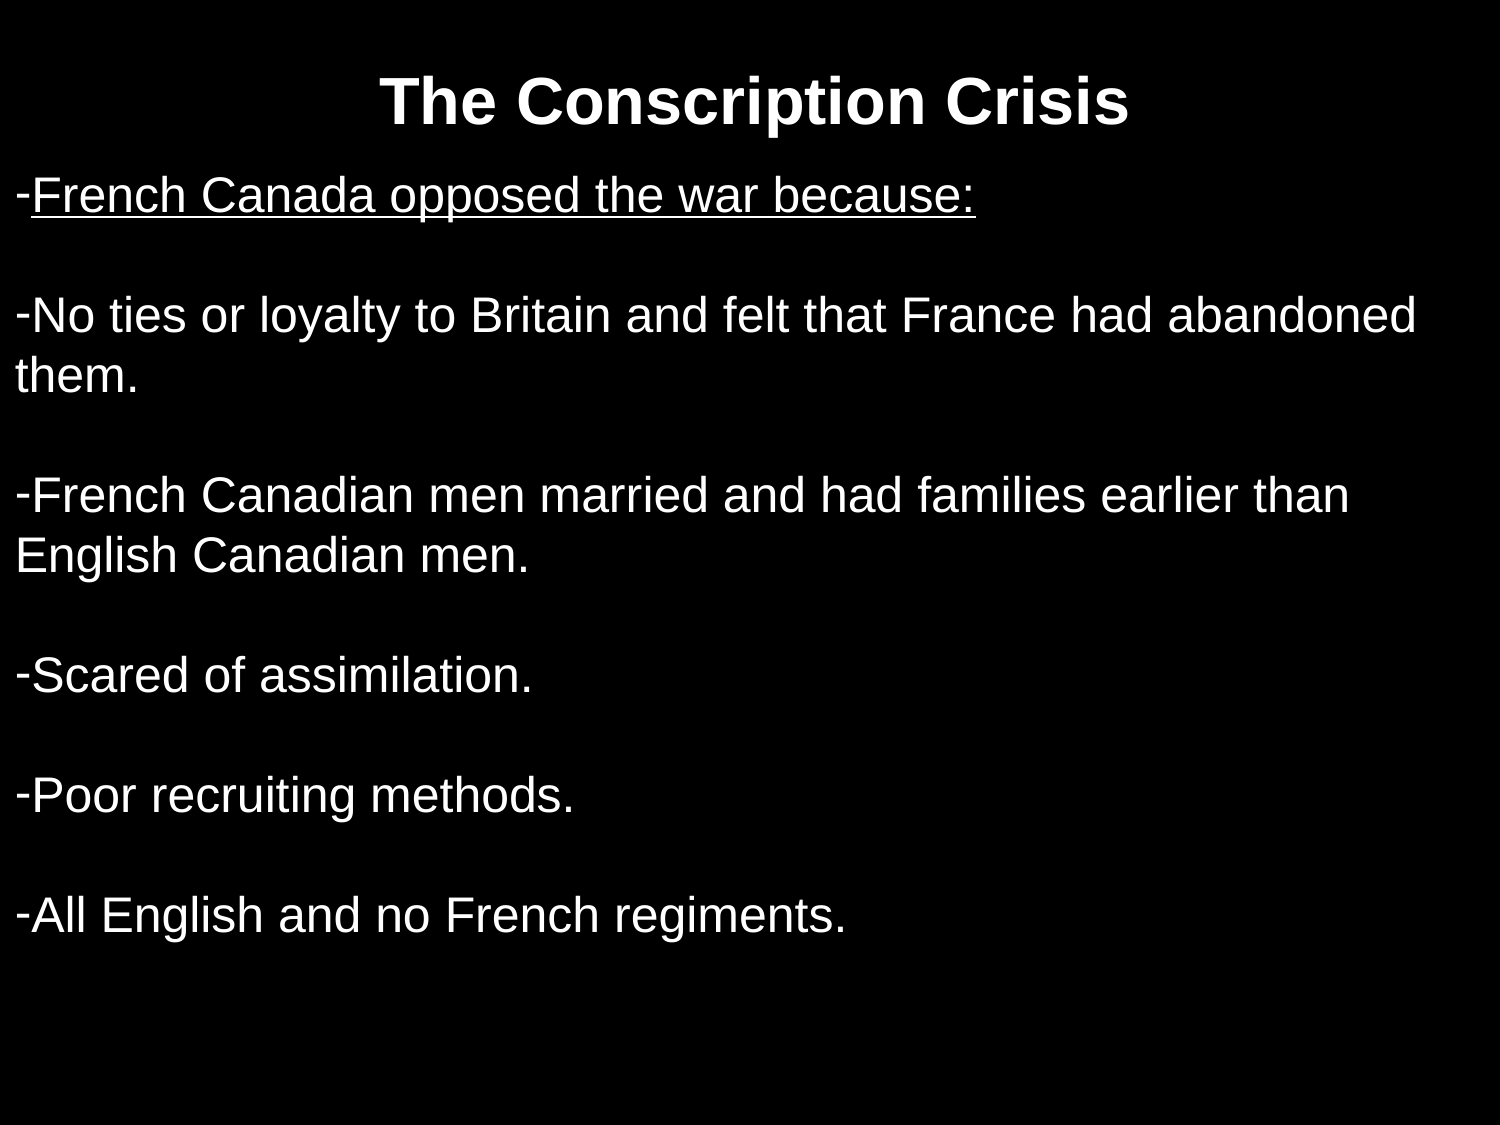

The Conscription Crisis
French Canada opposed the war because:
No ties or loyalty to Britain and felt that France had abandoned them.
French Canadian men married and had families earlier than English Canadian men.
Scared of assimilation.
Poor recruiting methods.
All English and no French regiments.